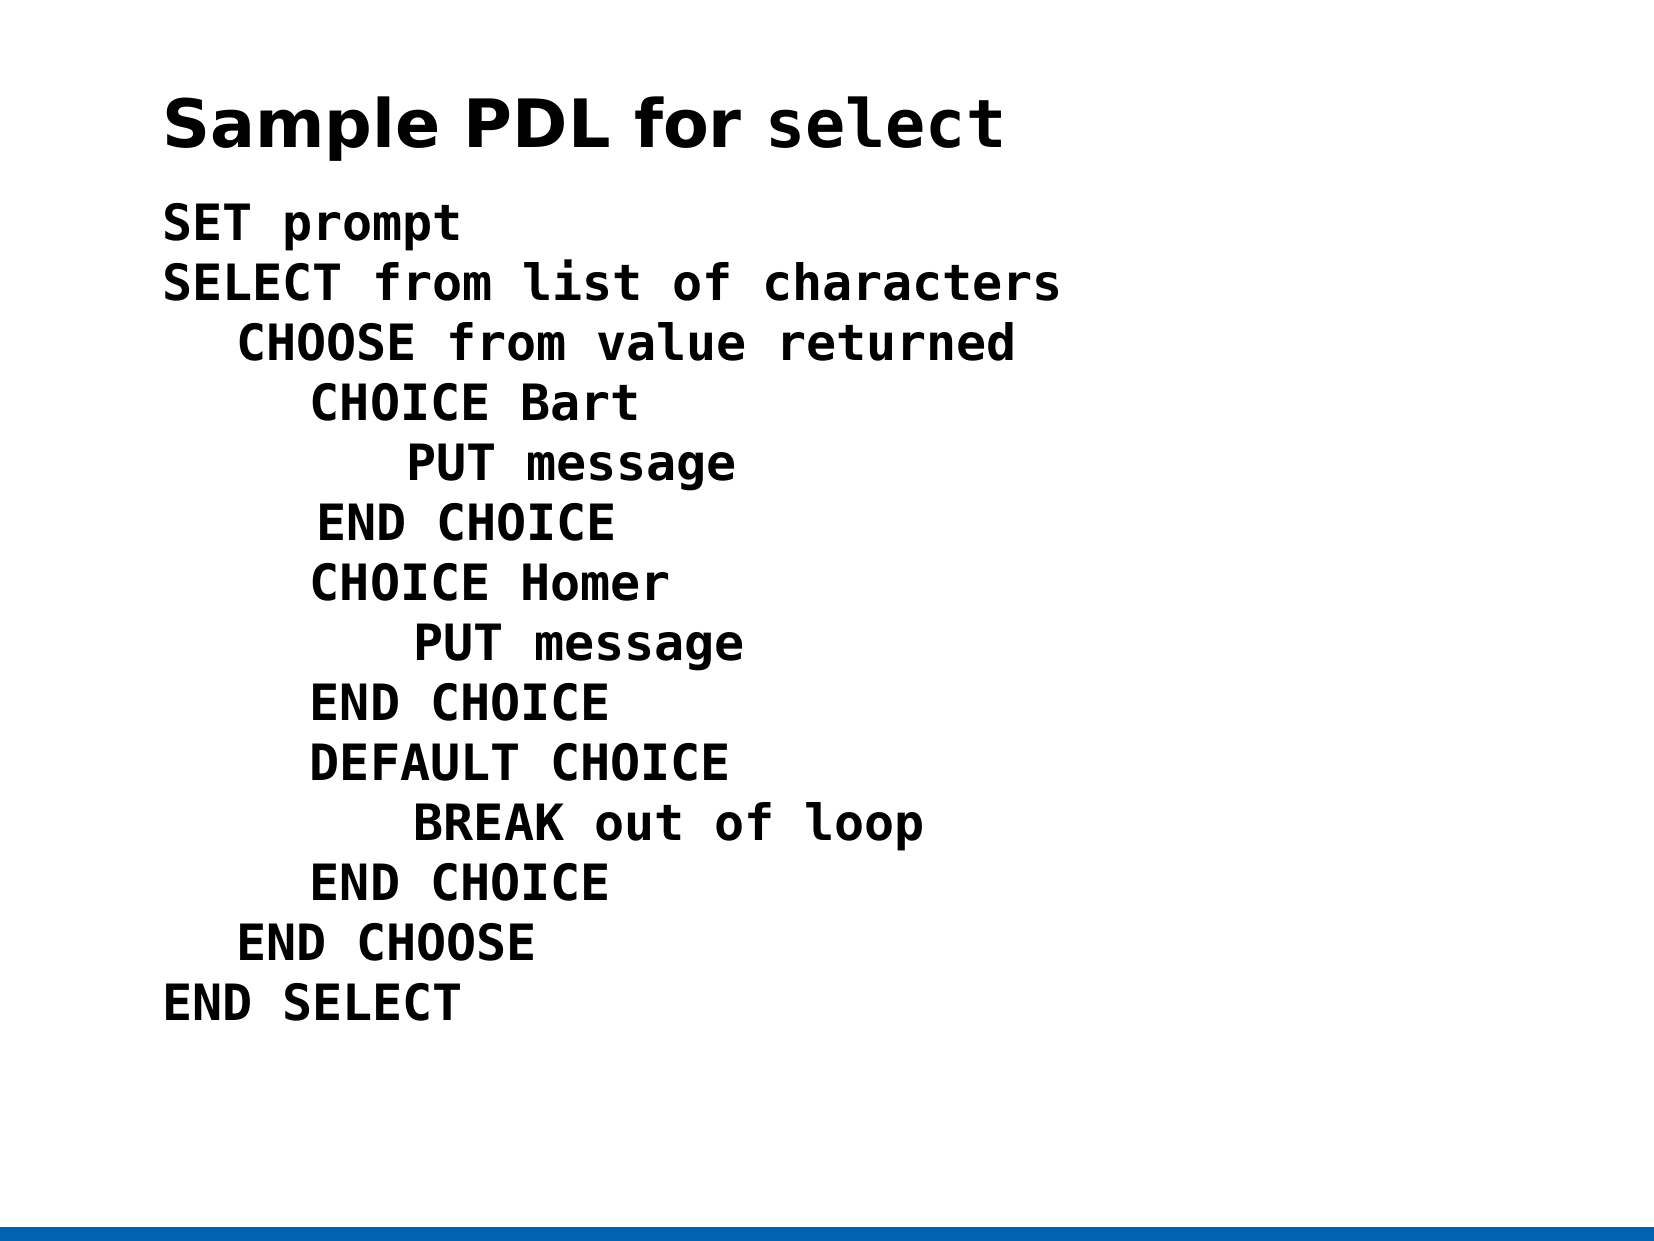

# Sample PDL for select
SET prompt
SELECT from list of characters
 	CHOOSE from value returned
 		CHOICE Bart
 		PUT message
 	 END CHOICE
 		CHOICE Homer
 			 PUT message
 		END CHOICE
 		DEFAULT CHOICE
 			 BREAK out of loop
 		END CHOICE
 	END CHOOSE
END SELECT